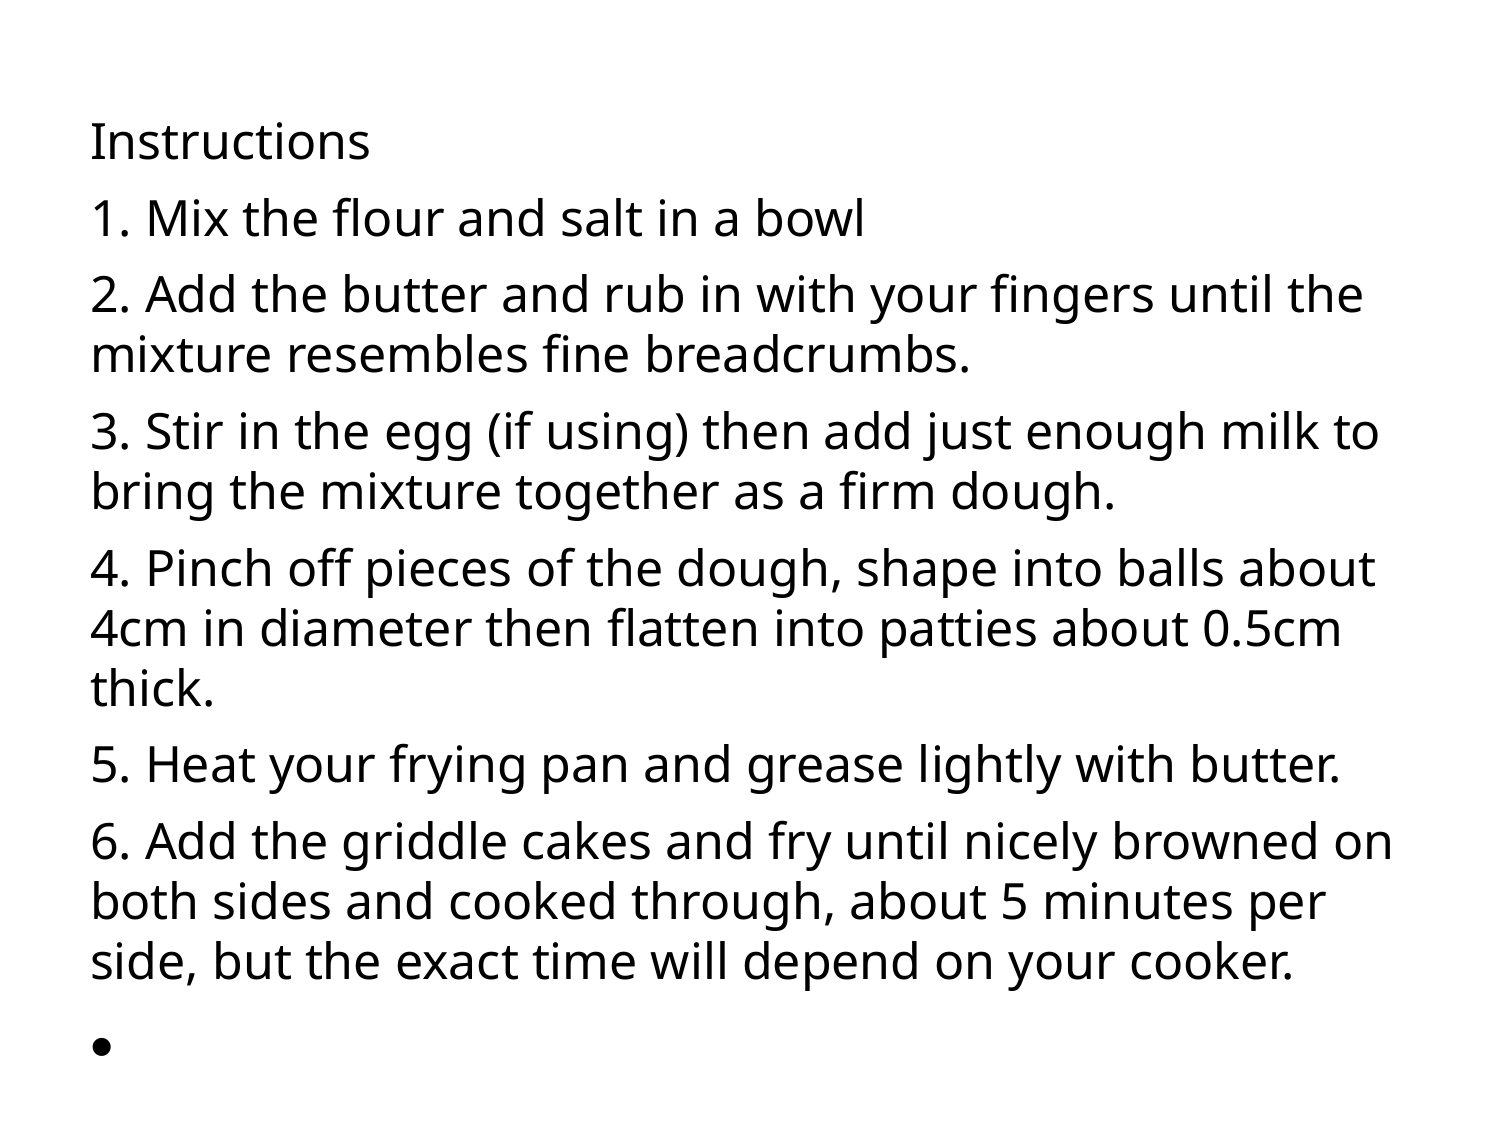

# Instructions
1. Mix the flour and salt in a bowl
2. Add the butter and rub in with your fingers until the mixture resembles fine breadcrumbs.
3. Stir in the egg (if using) then add just enough milk to bring the mixture together as a firm dough.
4. Pinch off pieces of the dough, shape into balls about 4cm in diameter then flatten into patties about 0.5cm thick.
5. Heat your frying pan and grease lightly with butter.
6. Add the griddle cakes and fry until nicely browned on both sides and cooked through, about 5 minutes per side, but the exact time will depend on your cooker.